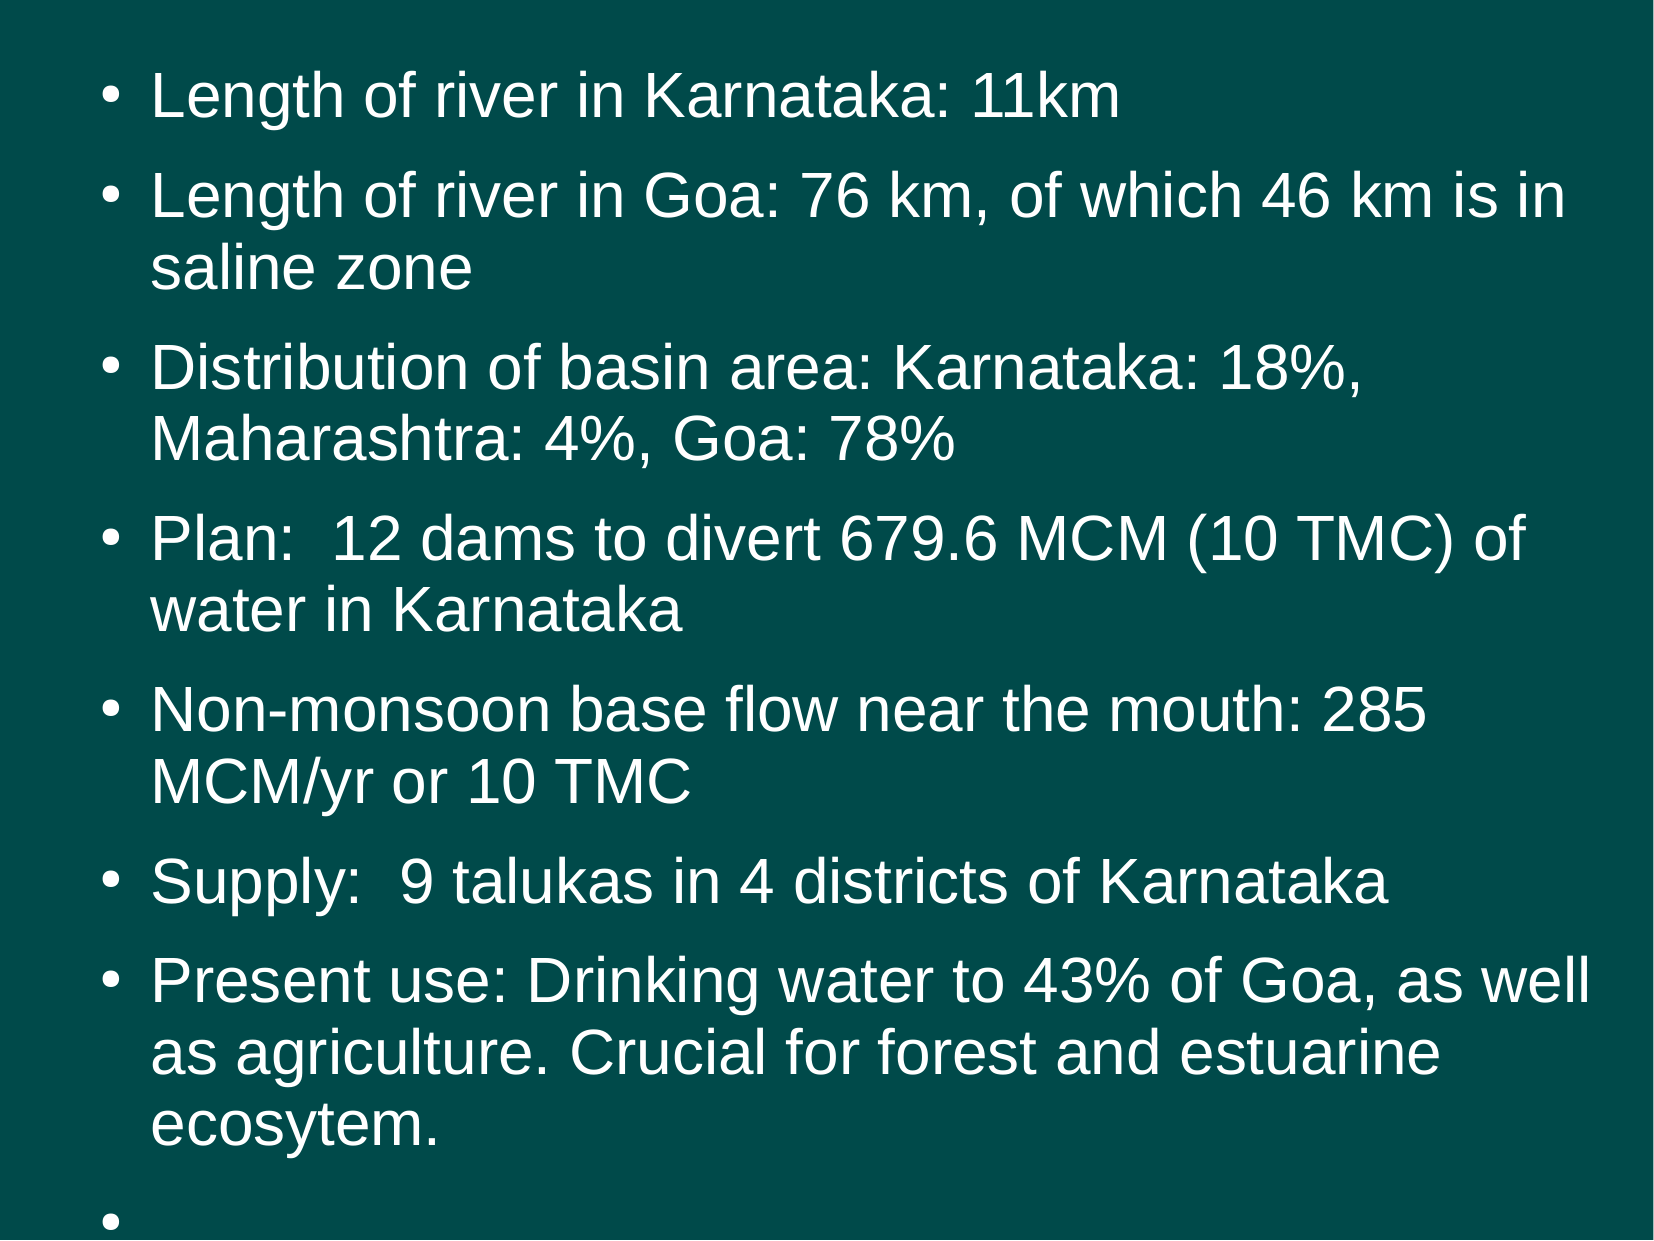

# Length of river in Karnataka: 11km
Length of river in Goa: 76 km, of which 46 km is in saline zone
Distribution of basin area: Karnataka: 18%, Maharashtra: 4%, Goa: 78%
Plan: 12 dams to divert 679.6 MCM (10 TMC) of water in Karnataka
Non-monsoon base flow near the mouth: 285 MCM/yr or 10 TMC
Supply: 9 talukas in 4 districts of Karnataka
Present use: Drinking water to 43% of Goa, as well as agriculture. Crucial for forest and estuarine ecosytem.